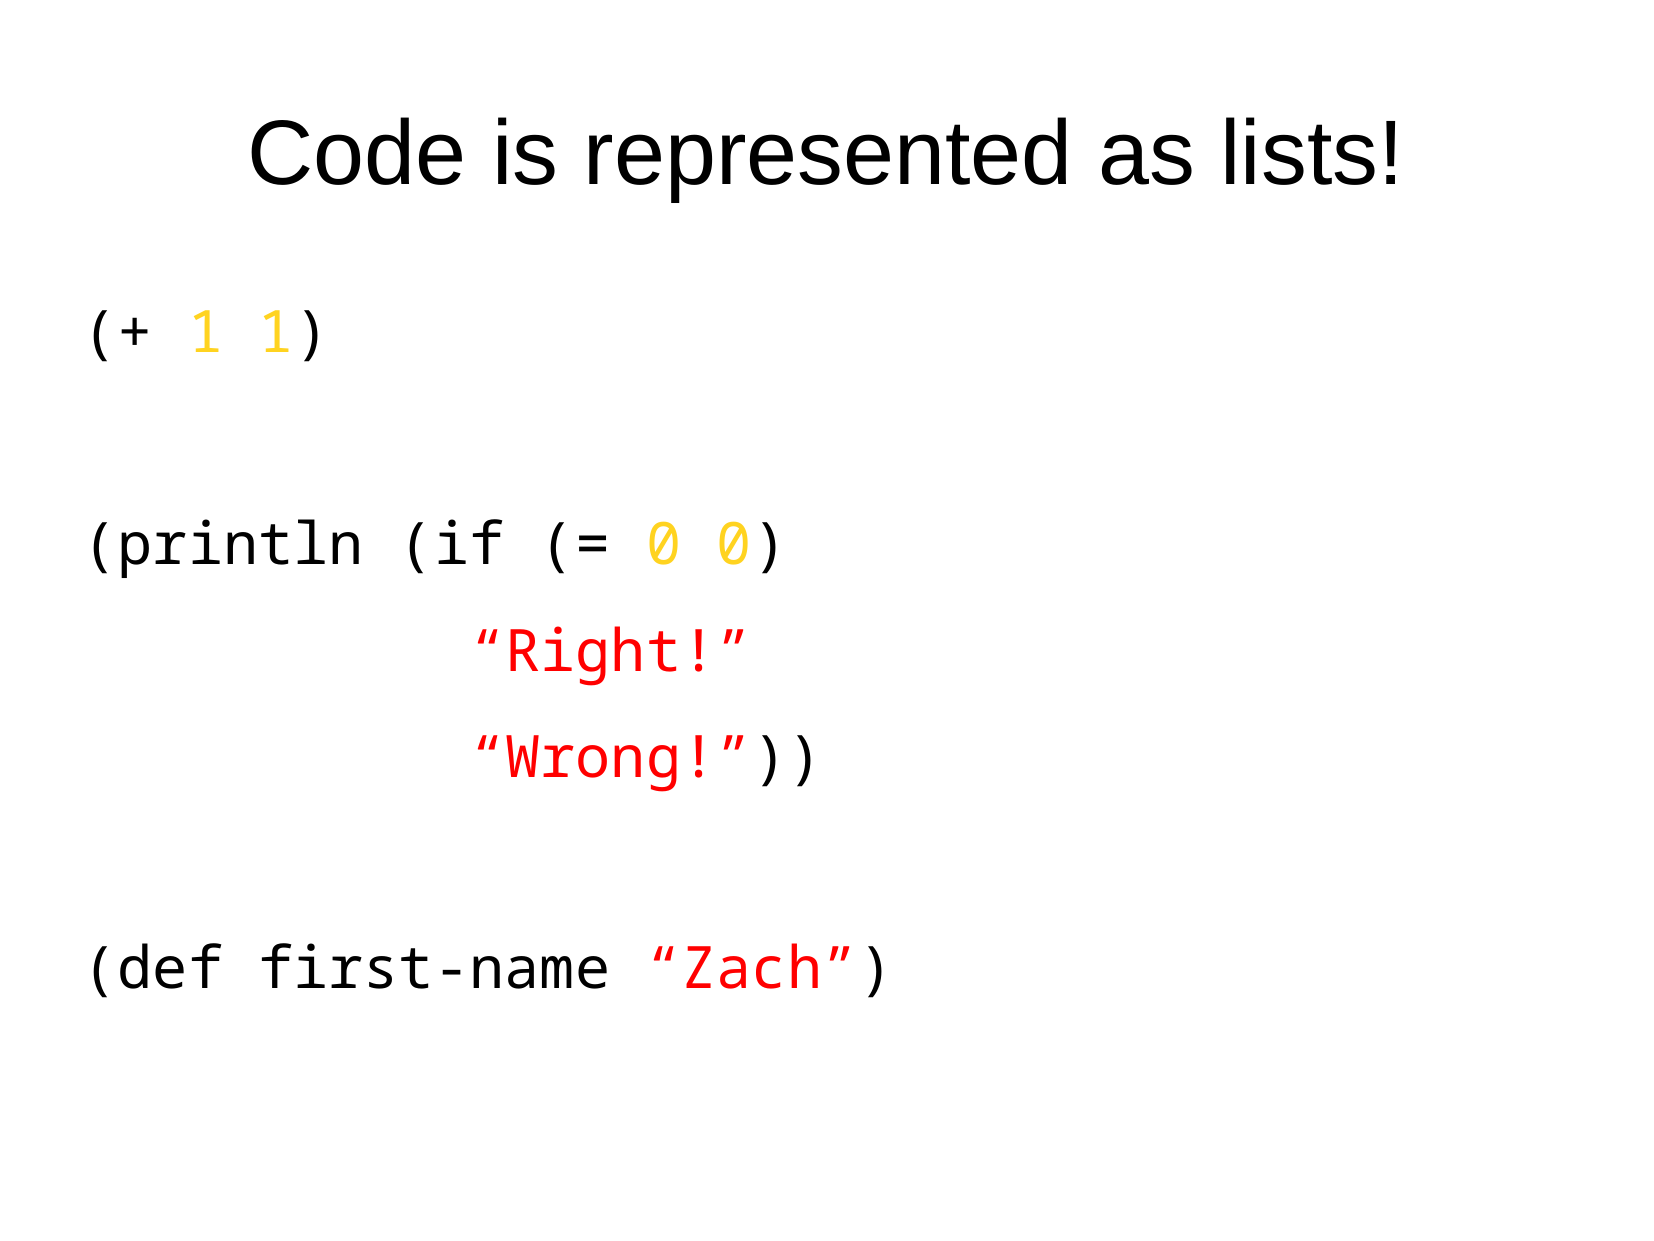

# Code is represented as lists!
(+ 1 1)
(println (if (= 0 0)
 “Right!”
 “Wrong!”))
(def first-name “Zach”)